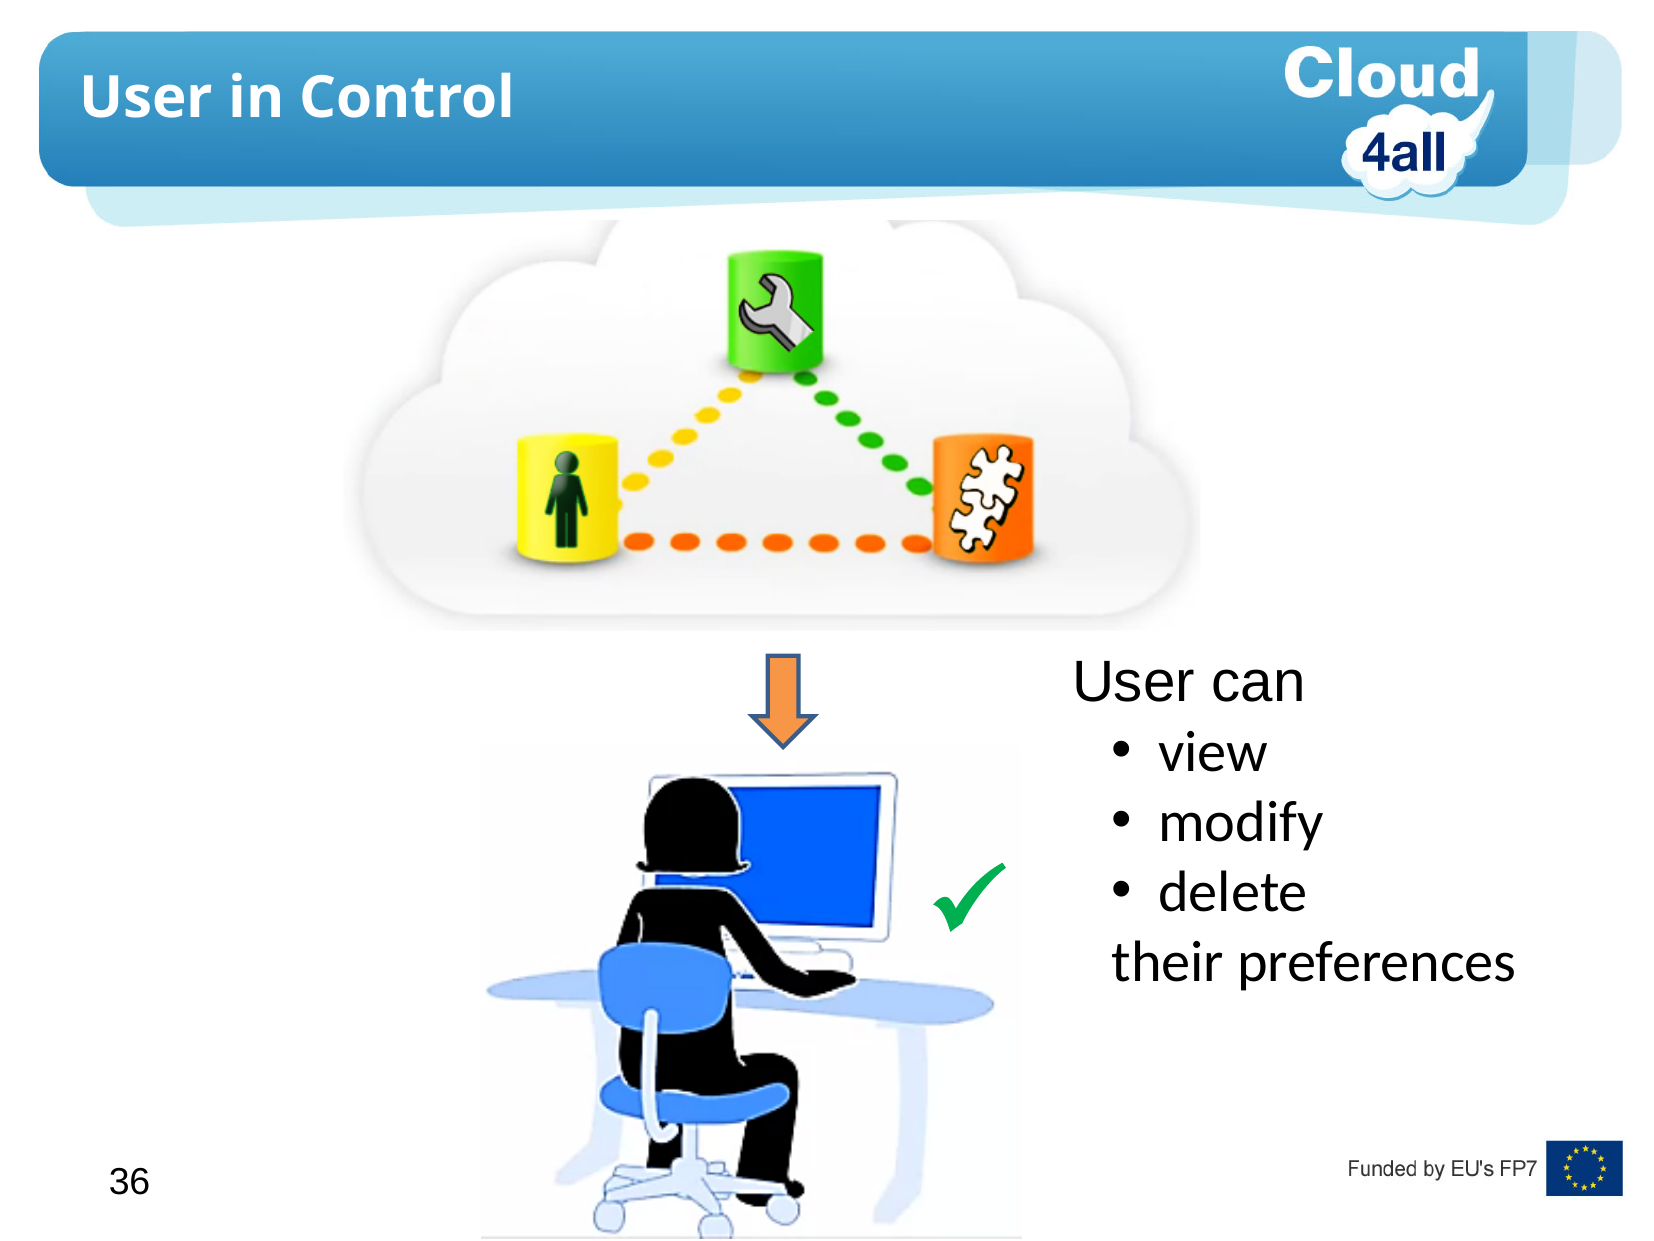

# User in Control
User can
view
modify
delete
their preferences
